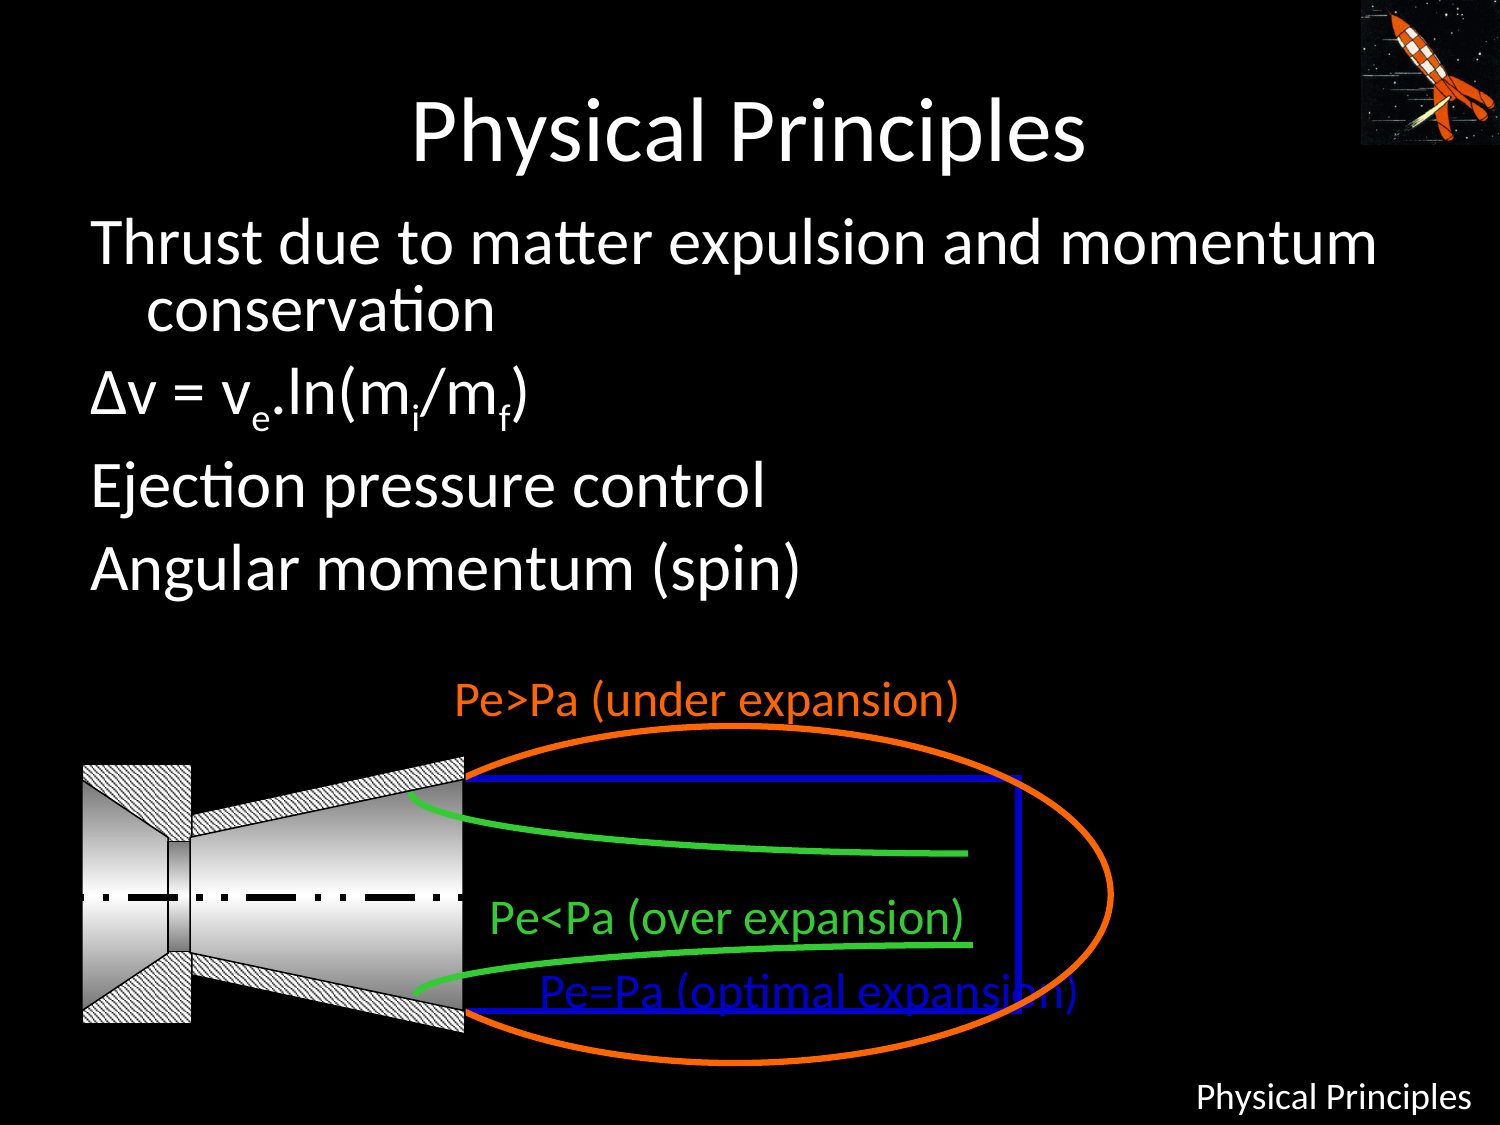

# Physical Principles
Thrust due to matter expulsion and momentum conservation
Δv = ve.ln(mi/mf)
Ejection pressure control
Angular momentum (spin)
Ve
Vc
Vt
Pe>Pa (under expansion)
Pe=Pa (optimal expansion)
Pe<Pa (over expansion)
Physical Principles